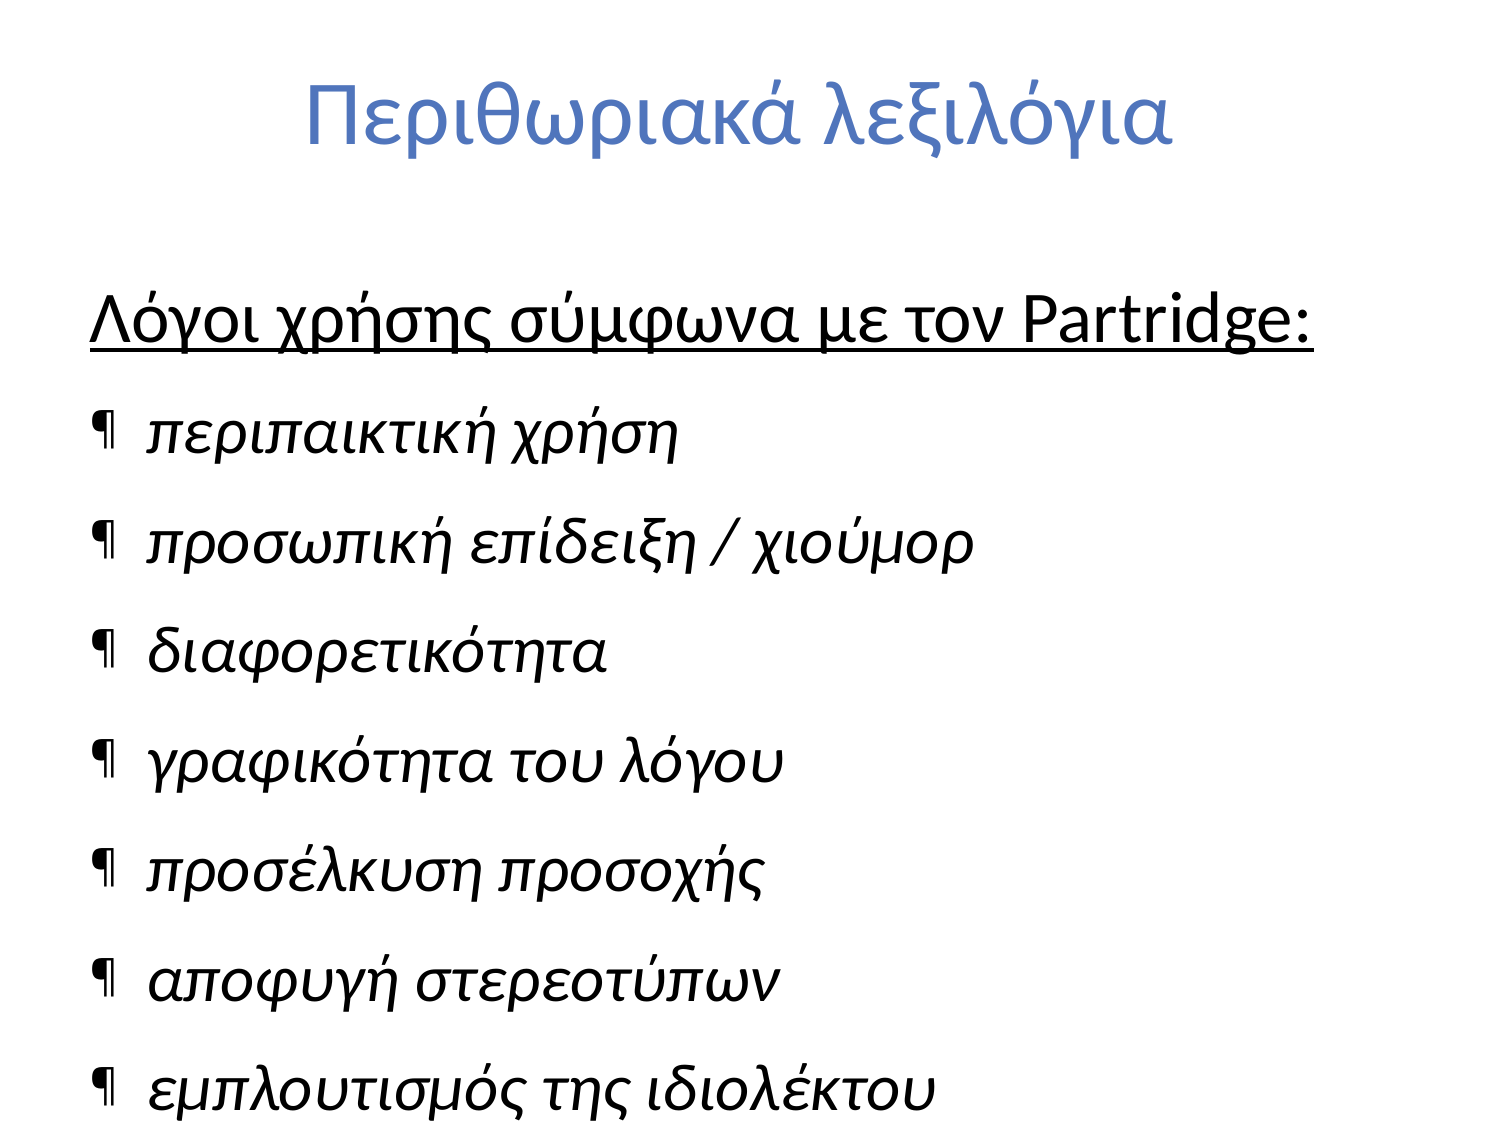

# Περιθωριακά λεξιλόγια
Λόγοι χρήσης σύμφωνα με τον Partridge:
περιπαικτική χρήση
προσωπική επίδειξη / χιούμορ
διαφορετικότητα
γραφικότητα του λόγου
προσέλκυση προσοχής
αποφυγή στερεοτύπων
εμπλουτισμός της ιδιολέκτου
συγκεκριμενοποίηση νοημάτων